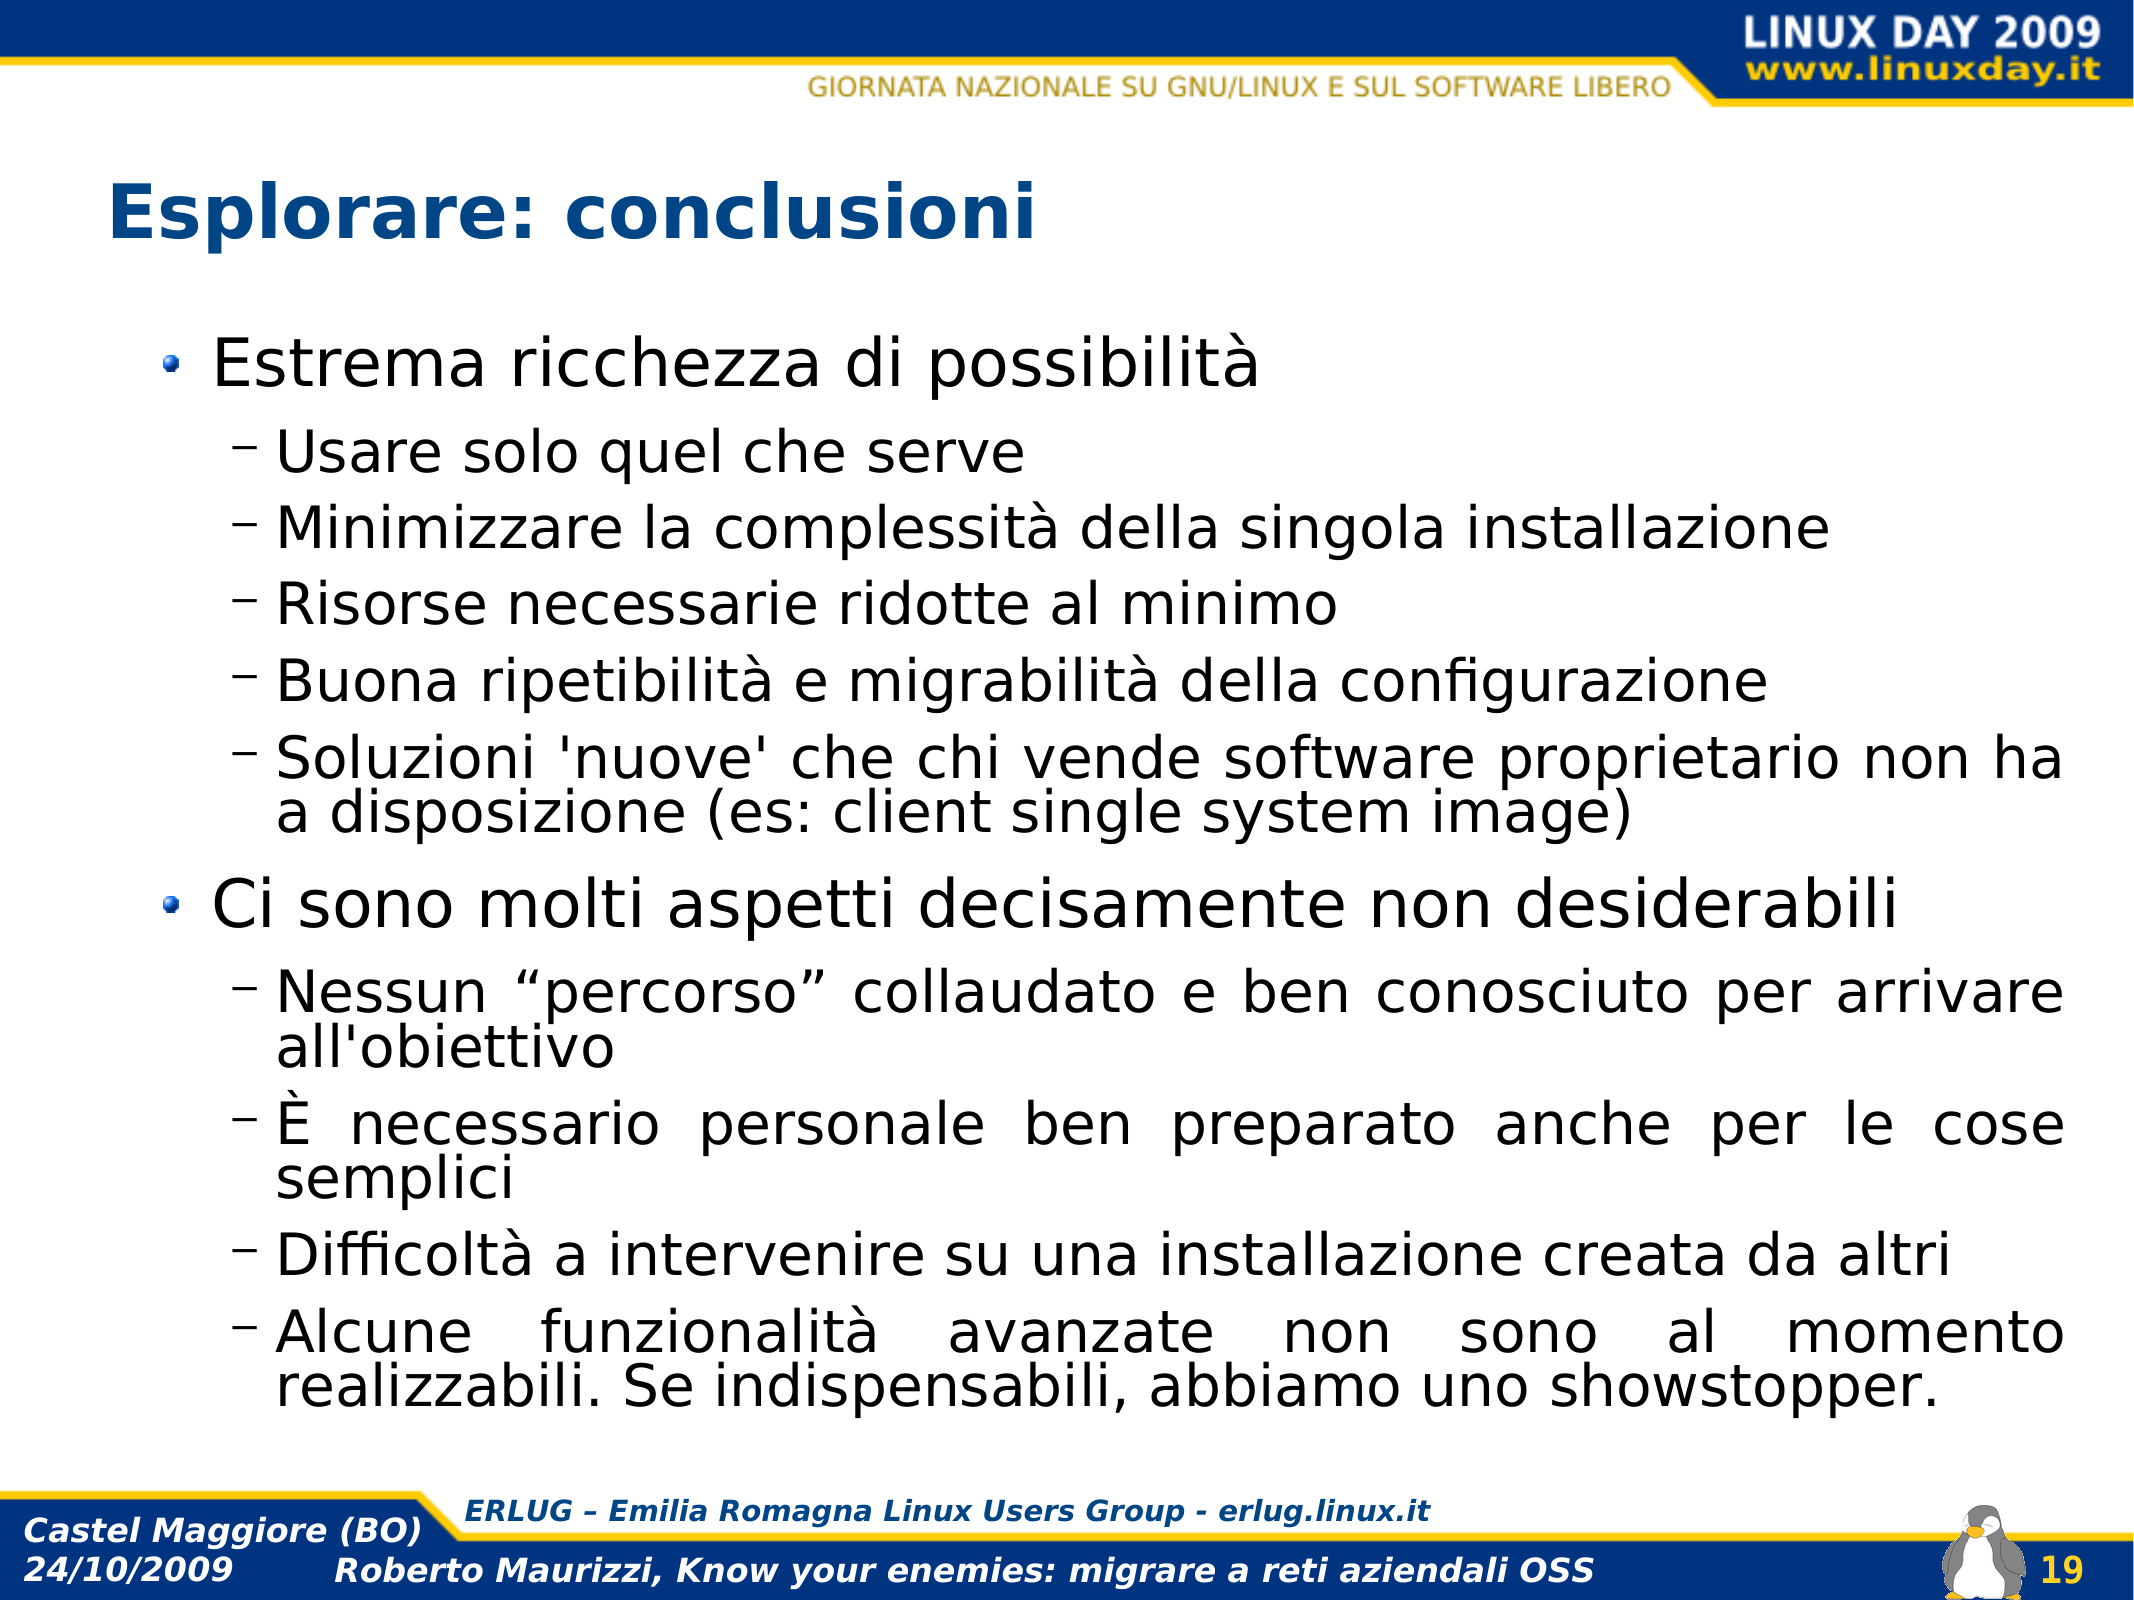

# Esplorare: conclusioni
Estrema ricchezza di possibilità
Usare solo quel che serve
Minimizzare la complessità della singola installazione
Risorse necessarie ridotte al minimo
Buona ripetibilità e migrabilità della configurazione
Soluzioni 'nuove' che chi vende software proprietario non ha a disposizione (es: client single system image)
Ci sono molti aspetti decisamente non desiderabili
Nessun “percorso” collaudato e ben conosciuto per arrivare all'obiettivo
È necessario personale ben preparato anche per le cose semplici
Difficoltà a intervenire su una installazione creata da altri
Alcune funzionalità avanzate non sono al momento realizzabili. Se indispensabili, abbiamo uno showstopper.